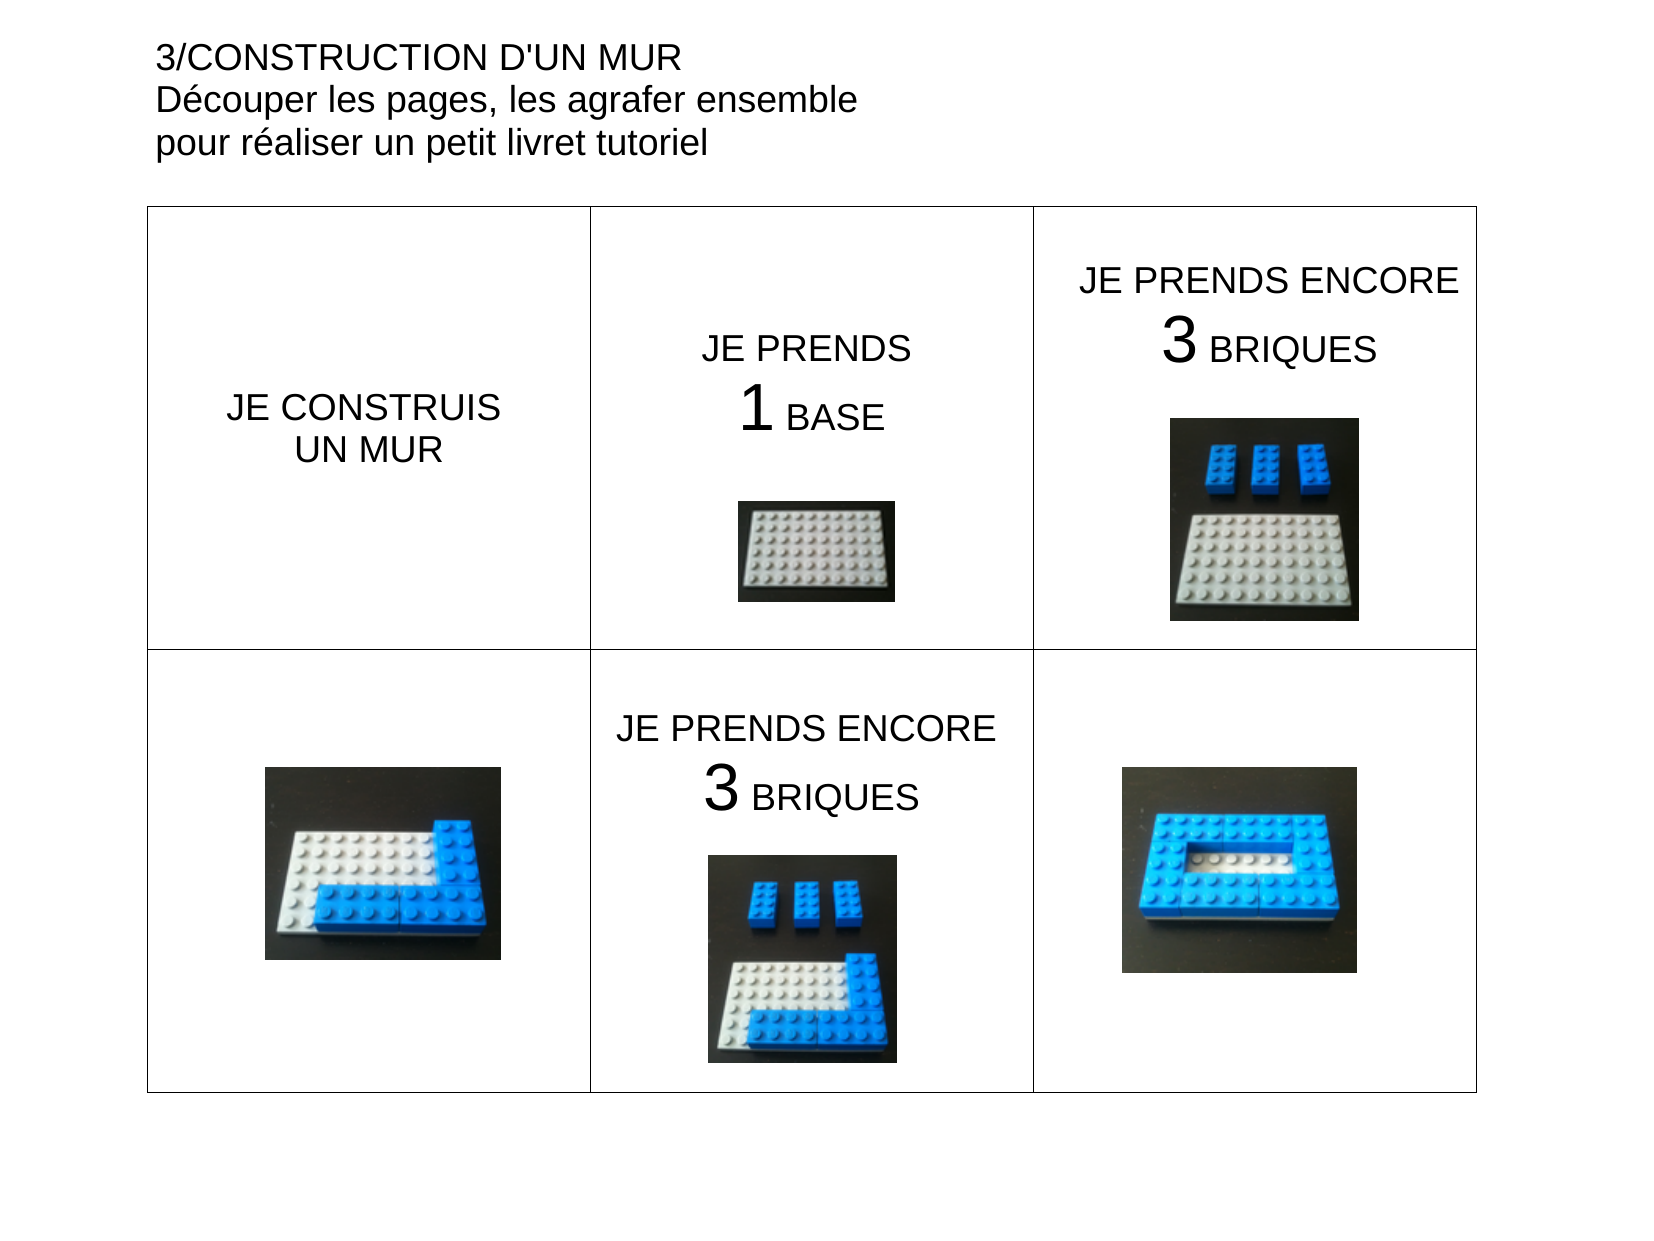

3/CONSTRUCTION D'UN MUR
Découper les pages, les agrafer ensemble
pour réaliser un petit livret tutoriel
JE CONSTRUIS
UN MUR
JE PRENDS
1 BASE
JE PRENDS ENCORE
3 BRIQUES
JE PRENDS ENCORE
3 BRIQUES